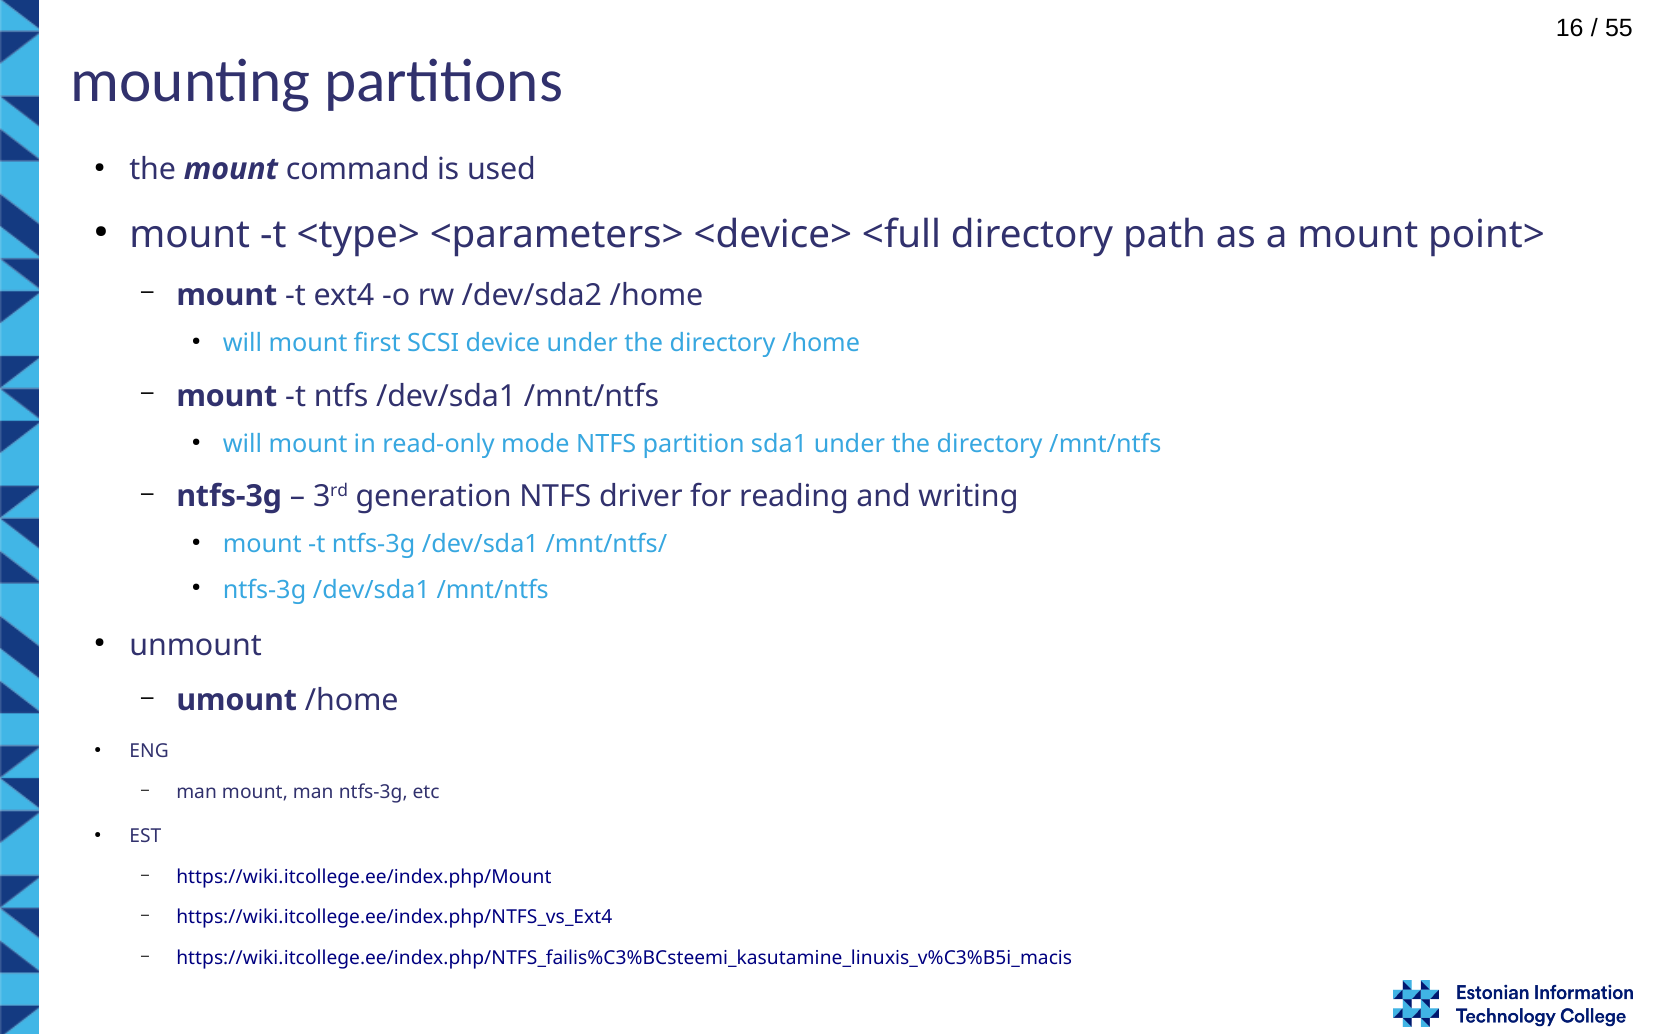

# mounting partitions
the mount command is used
mount -t <type> <parameters> <device> <full directory path as a mount point>
mount -t ext4 -o rw /dev/sda2 /home
will mount first SCSI device under the directory /home
mount -t ntfs /dev/sda1 /mnt/ntfs
will mount in read-only mode NTFS partition sda1 under the directory /mnt/ntfs
ntfs-3g – 3rd generation NTFS driver for reading and writing
mount -t ntfs-3g /dev/sda1 /mnt/ntfs/
ntfs-3g /dev/sda1 /mnt/ntfs
unmount
umount /home
ENG
man mount, man ntfs-3g, etc
EST
https://wiki.itcollege.ee/index.php/Mount
https://wiki.itcollege.ee/index.php/NTFS_vs_Ext4
https://wiki.itcollege.ee/index.php/NTFS_failis%C3%BCsteemi_kasutamine_linuxis_v%C3%B5i_macis